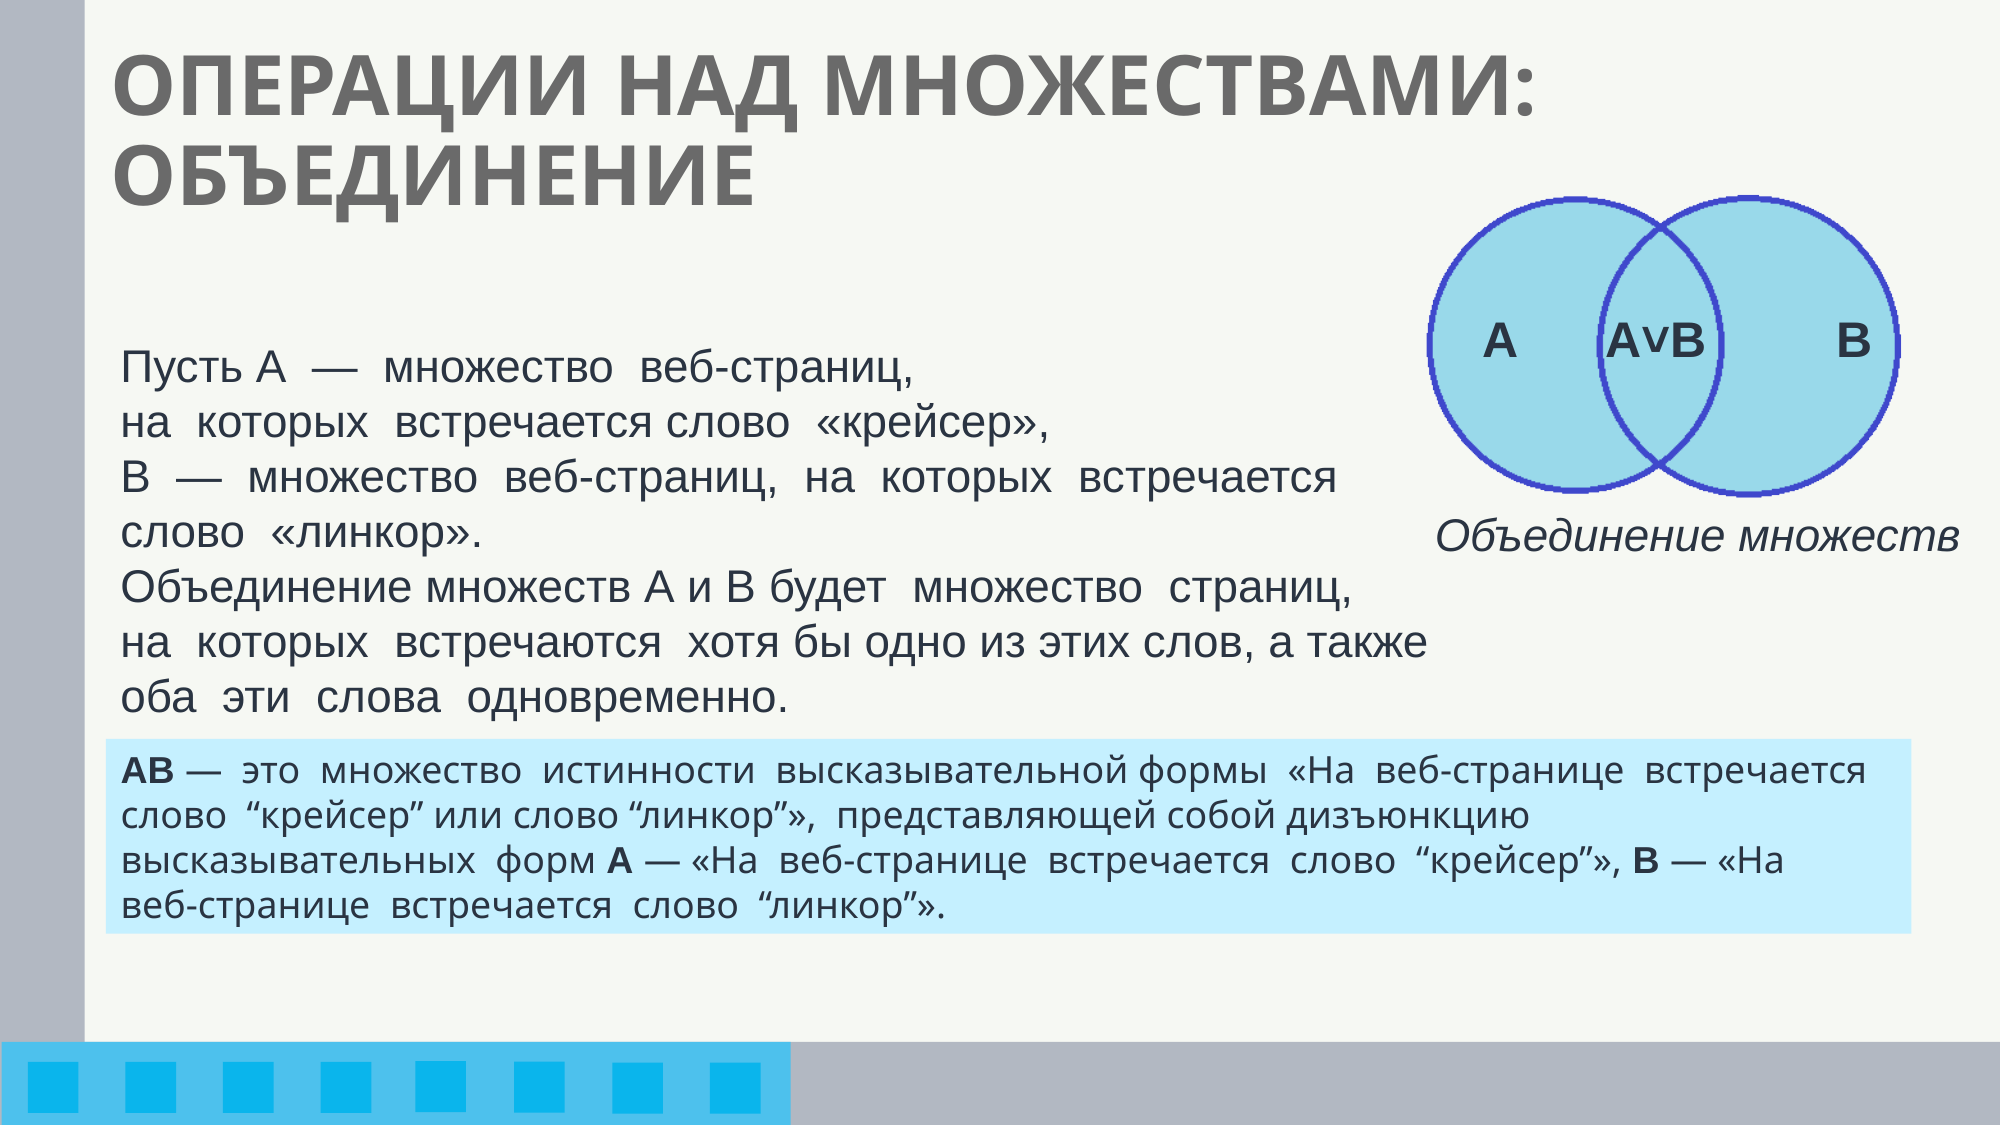

# ОПЕРАЦИИ НАД МНОЖЕСТВАМИ: ОБЪЕДИНЕНИЕ
A
А˅В
B
Пусть А — множество веб-­страниц,
на которых встречается слово «крейсер»,
В — множество веб­-страниц, на которых встре­чается слово «линкор».
Объединение множеств А и В будет множество страниц,
на которых встречаются хотя бы одно из этих слов, а также оба эти слова одновременно.
Объединение множеств
АВ — это множество истинности высказывательной формы «На веб-странице встречается слово “крейсер” или слово “линкор”», представляющей собой дизъюнкцию высказывательных форм А — «На веб-странице встречается слово “крейсер”», В — «На
веб-странице встречается слово “линкор”».